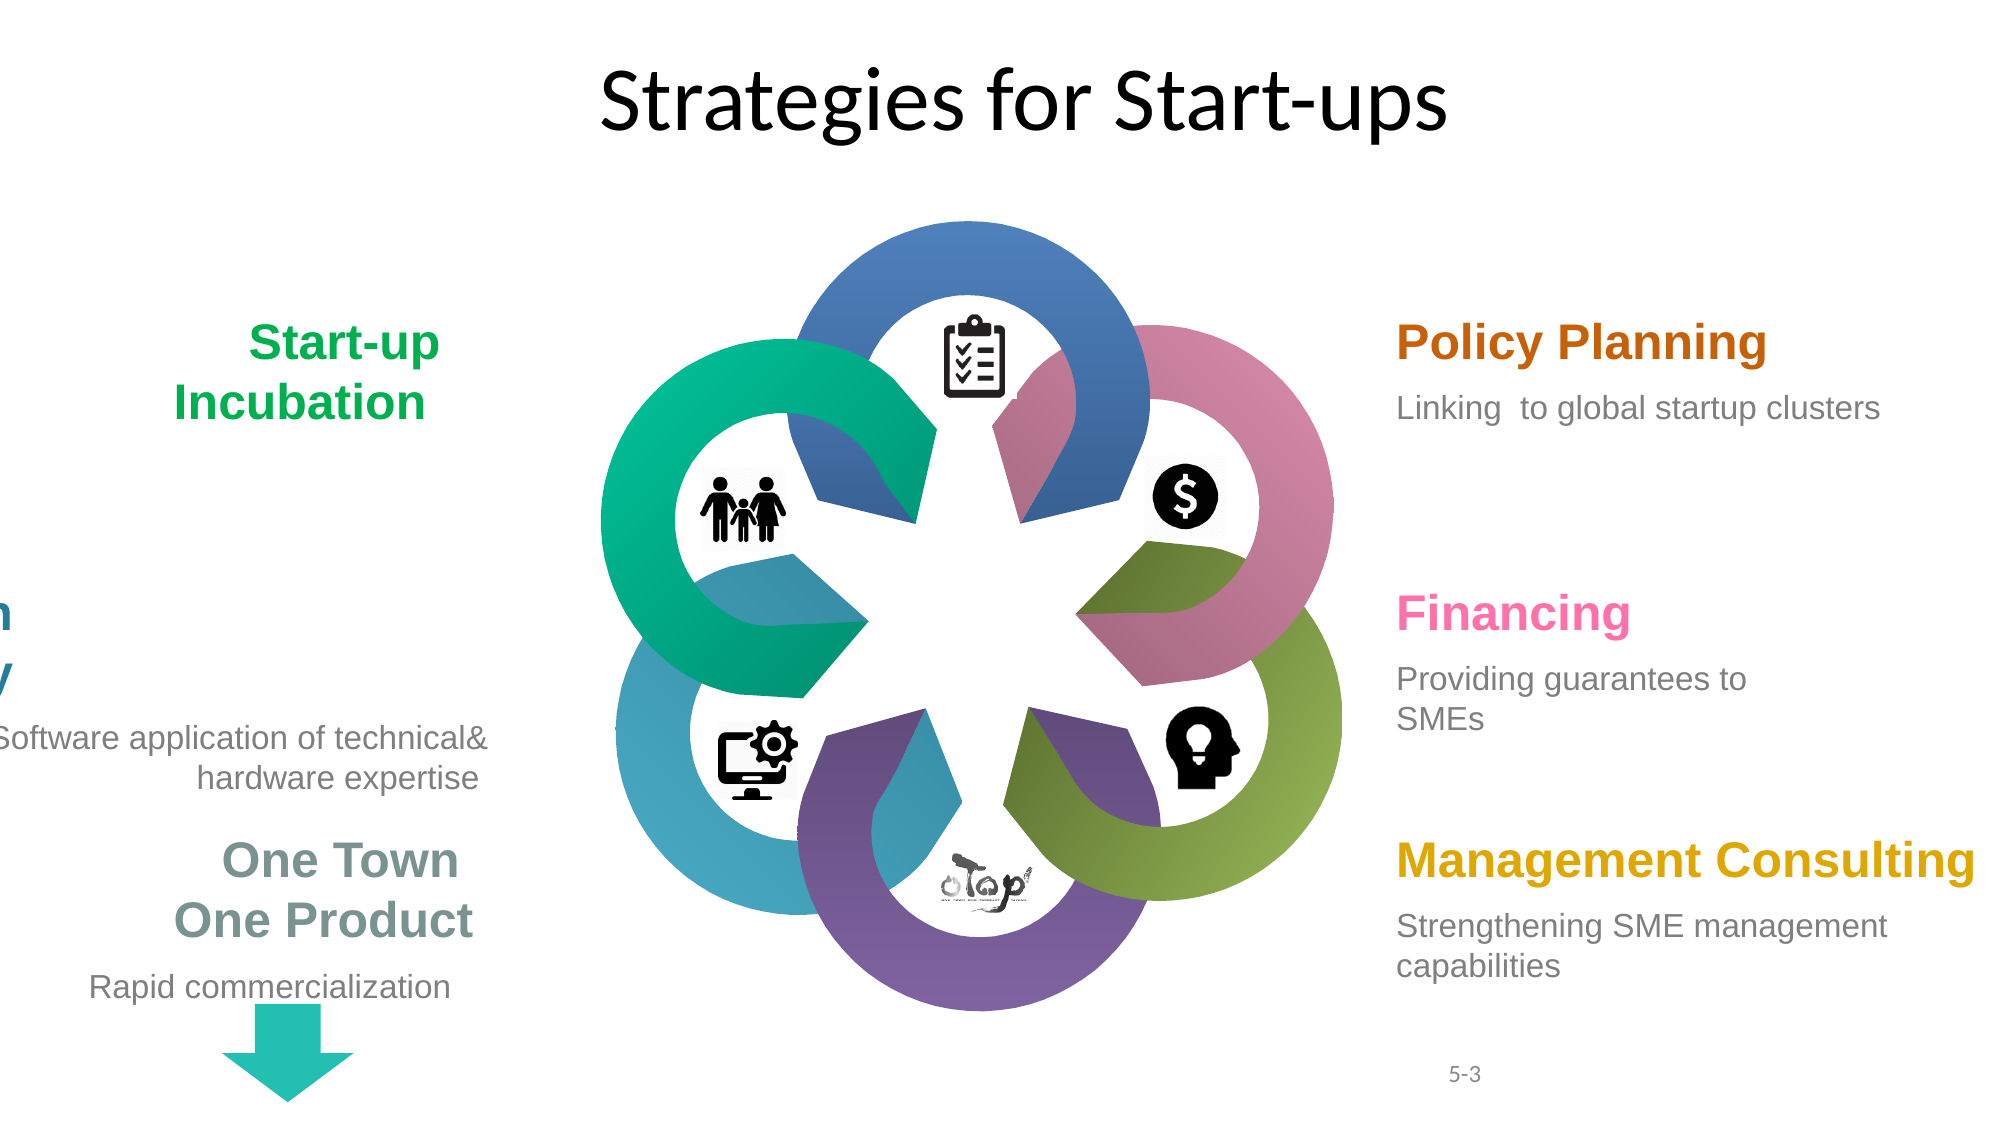

Strategies for Start-ups
Start-up Incubation
Establishing a support mechanism
for starting enterprises
Policy Planning
Linking to global startup clusters
Information
Technology
Software application of technical& hardware expertise
Financing
Providing guarantees to SMEs
One Town
One Product
Rapid commercialization
Management Consulting
Strengthening SME management capabilities
5-3